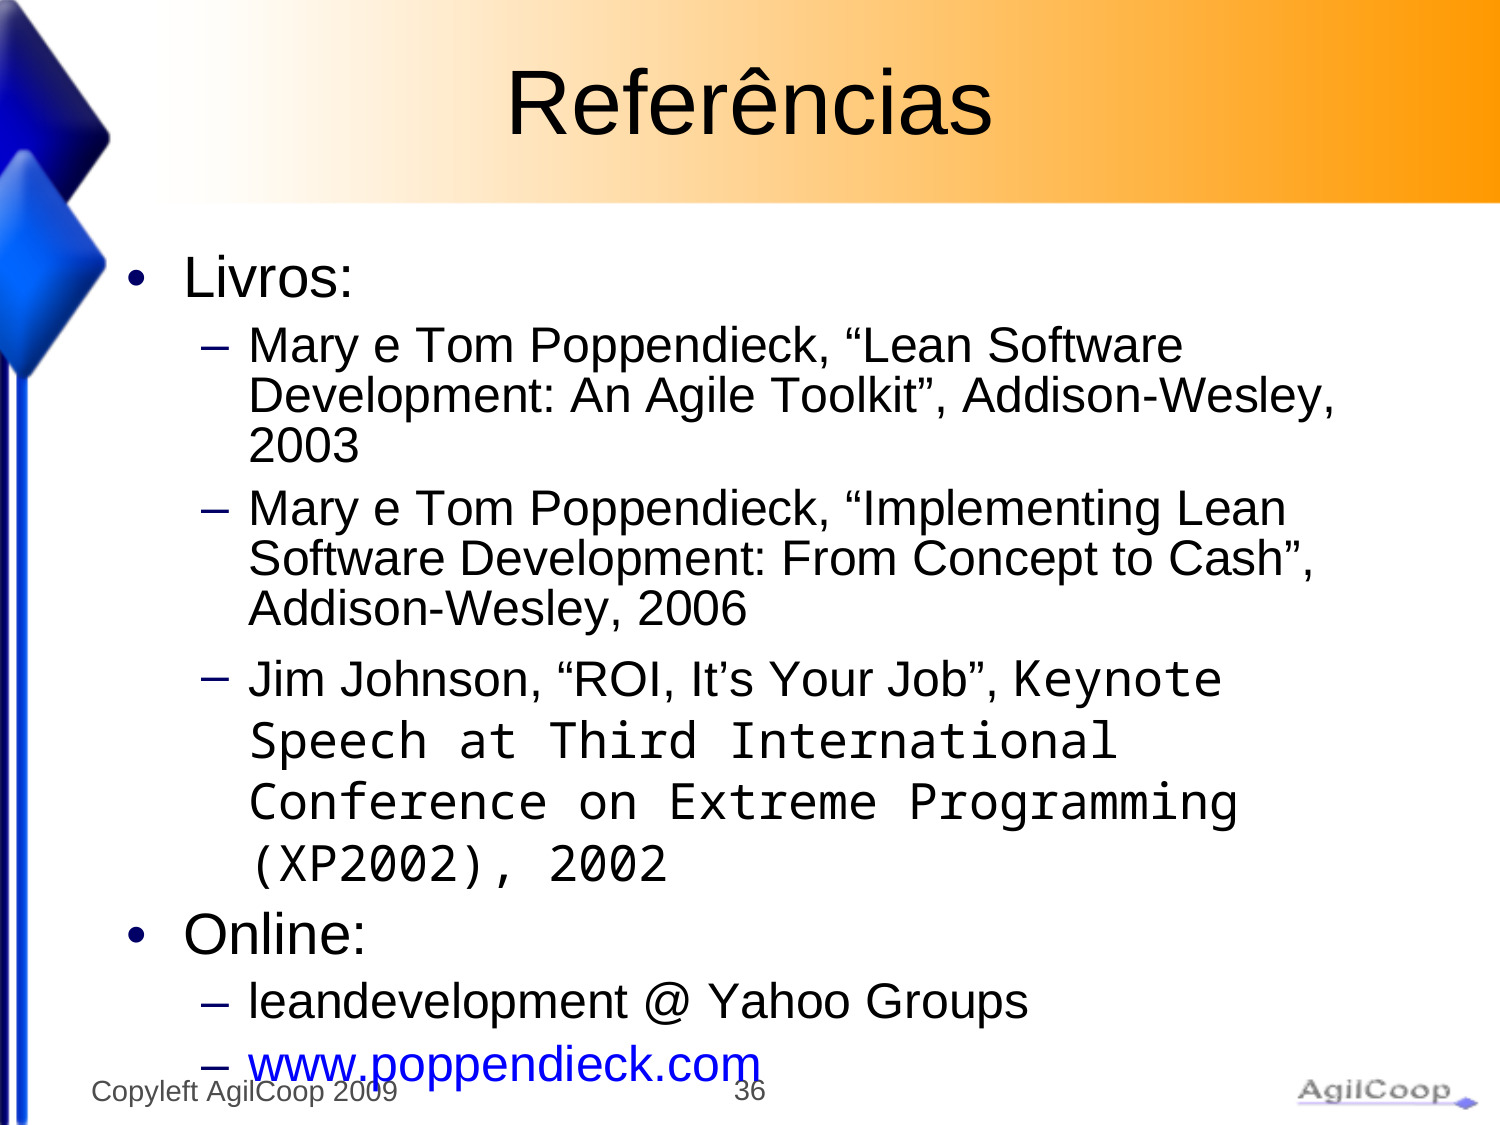

# Referências
Livros:
Mary e Tom Poppendieck, “Lean Software Development: An Agile Toolkit”, Addison-Wesley, 2003
Mary e Tom Poppendieck, “Implementing Lean Software Development: From Concept to Cash”, Addison-Wesley, 2006
Jim Johnson, “ROI, It’s Your Job”, Keynote Speech at Third International Conference on Extreme Programming (XP2002), 2002
Online:
leandevelopment @ Yahoo Groups
www.poppendieck.com
Copyleft AgilCoop 2009
36